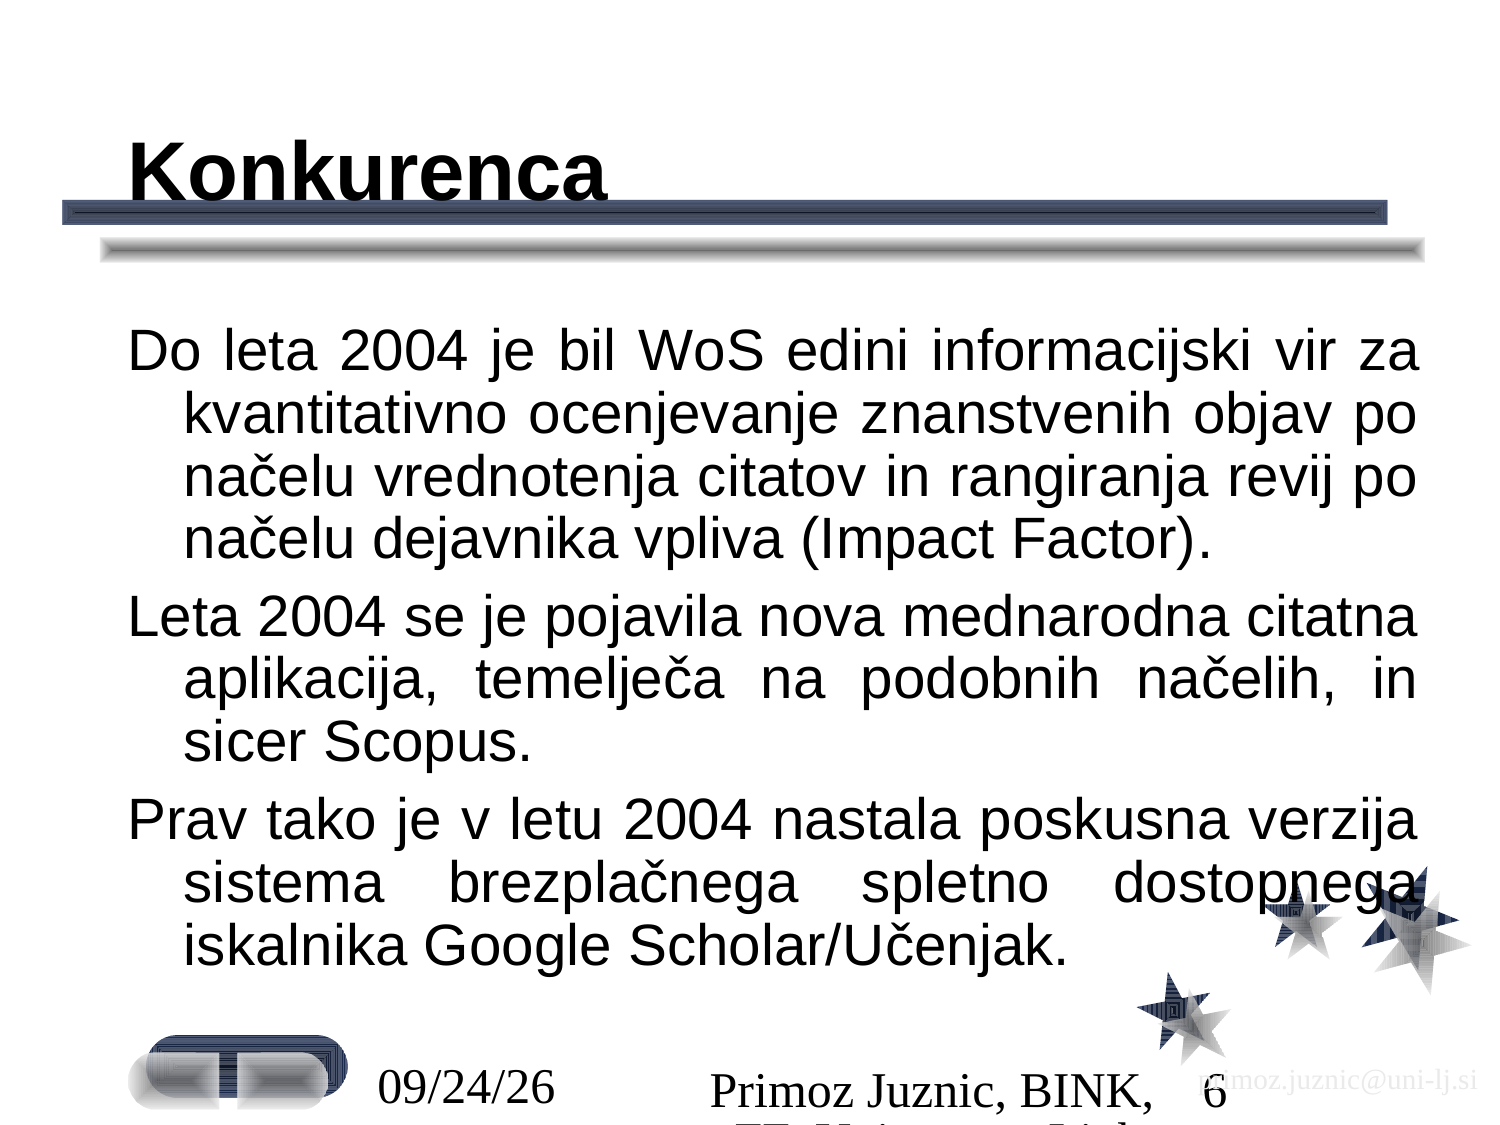

# Konkurenca
Do leta 2004 je bil WoS edini informacijski vir za kvantitativno ocenjevanje znanstvenih objav po načelu vrednotenja citatov in rangiranja revij po načelu dejavnika vpliva (Impact Factor).
Leta 2004 se je pojavila nova mednarodna citatna aplikacija, temelječa na podobnih načelih, in sicer Scopus.
Prav tako je v letu 2004 nastala poskusna verzija sistema brezplačnega spletno dostopnega iskalnika Google Scholar/Učenjak.
Primoz Juznic, BINK, FF, Univerza v Ljubljani
6